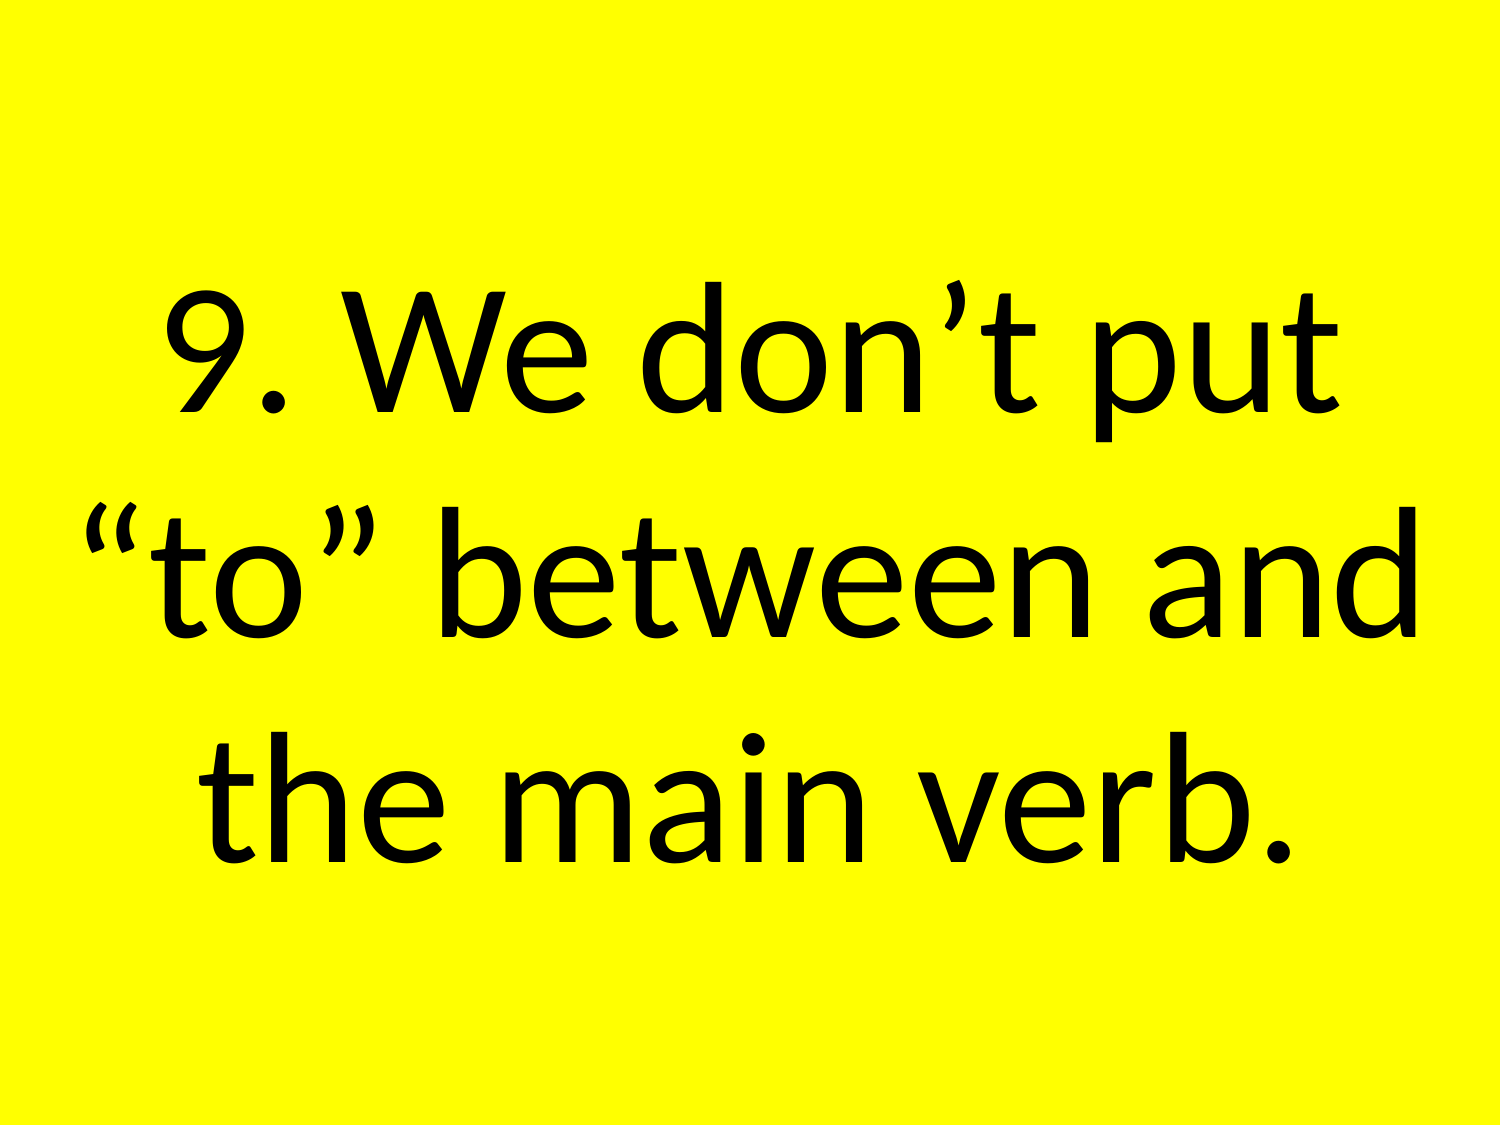

# 9. We don’t put “to” between and the main verb.